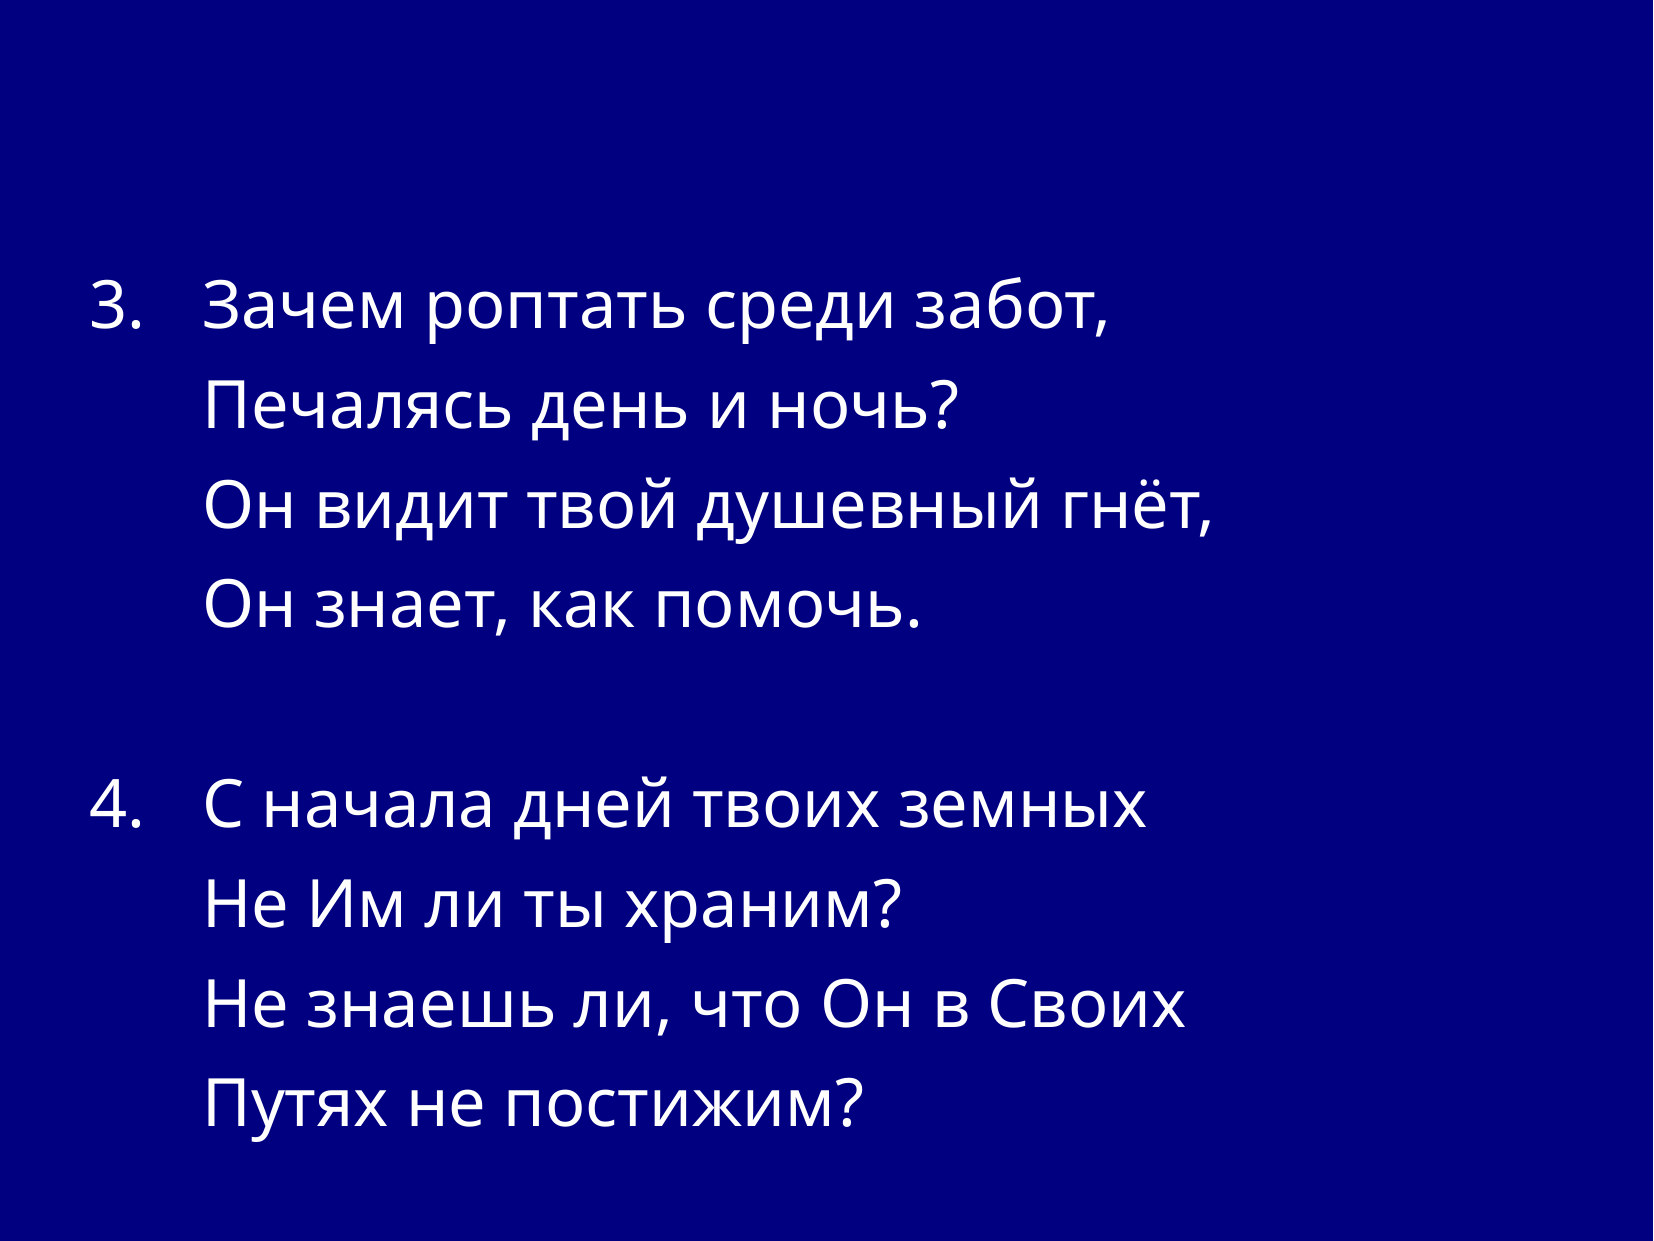

3.	Зачем роптать среди забот,
	Печалясь день и ночь?
	Он видит твой душевный гнёт,
	Он знает, как помочь.
4.	С начала дней твоих земных
	Не Им ли ты храним?
	Не знаешь ли, что Он в Своих
	Путях не постижим?